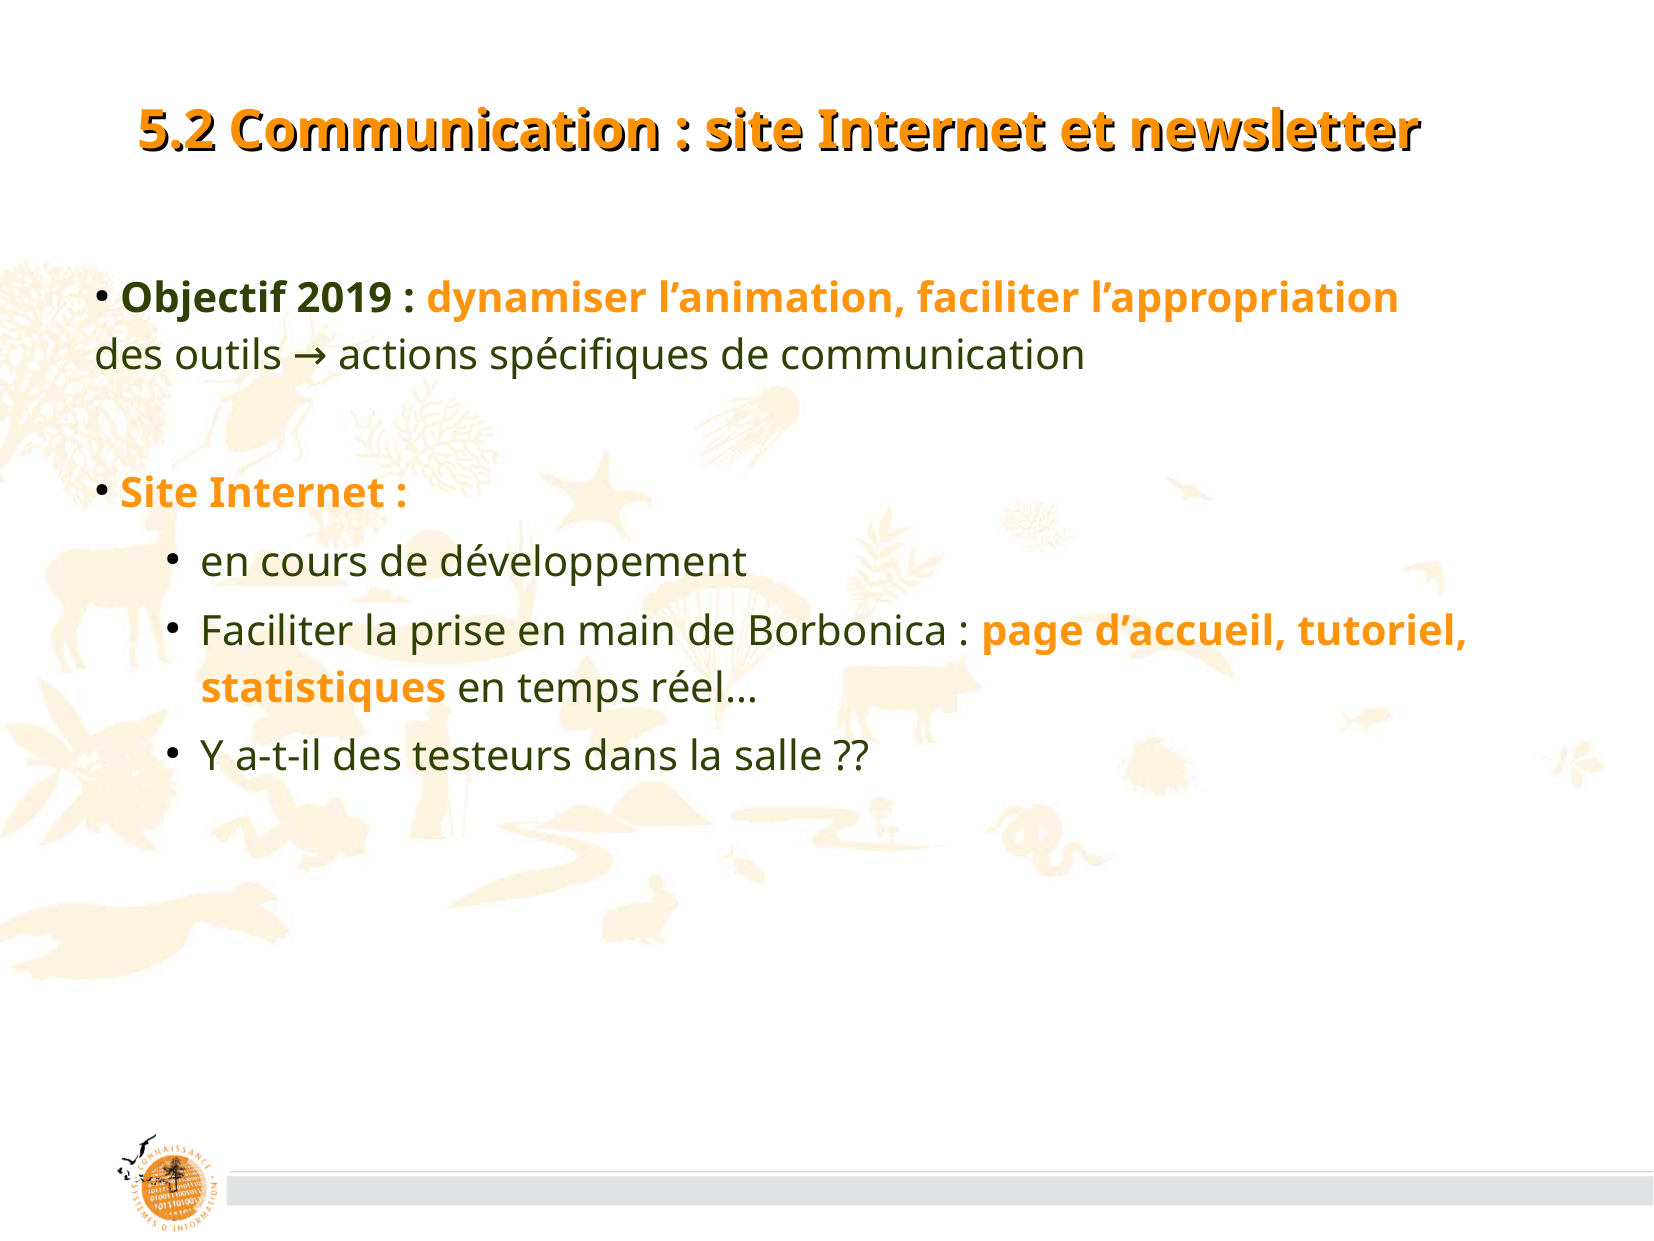

# 5.2 Communication : site Internet et newsletter
 Objectif 2019 : dynamiser l’animation, faciliter l’appropriation des outils → actions spécifiques de communication
 Site Internet :
en cours de développement
Faciliter la prise en main de Borbonica : page d’accueil, tutoriel, statistiques en temps réel…
Y a-t-il des testeurs dans la salle ??
Cotech SINP - 29/11/2018
30